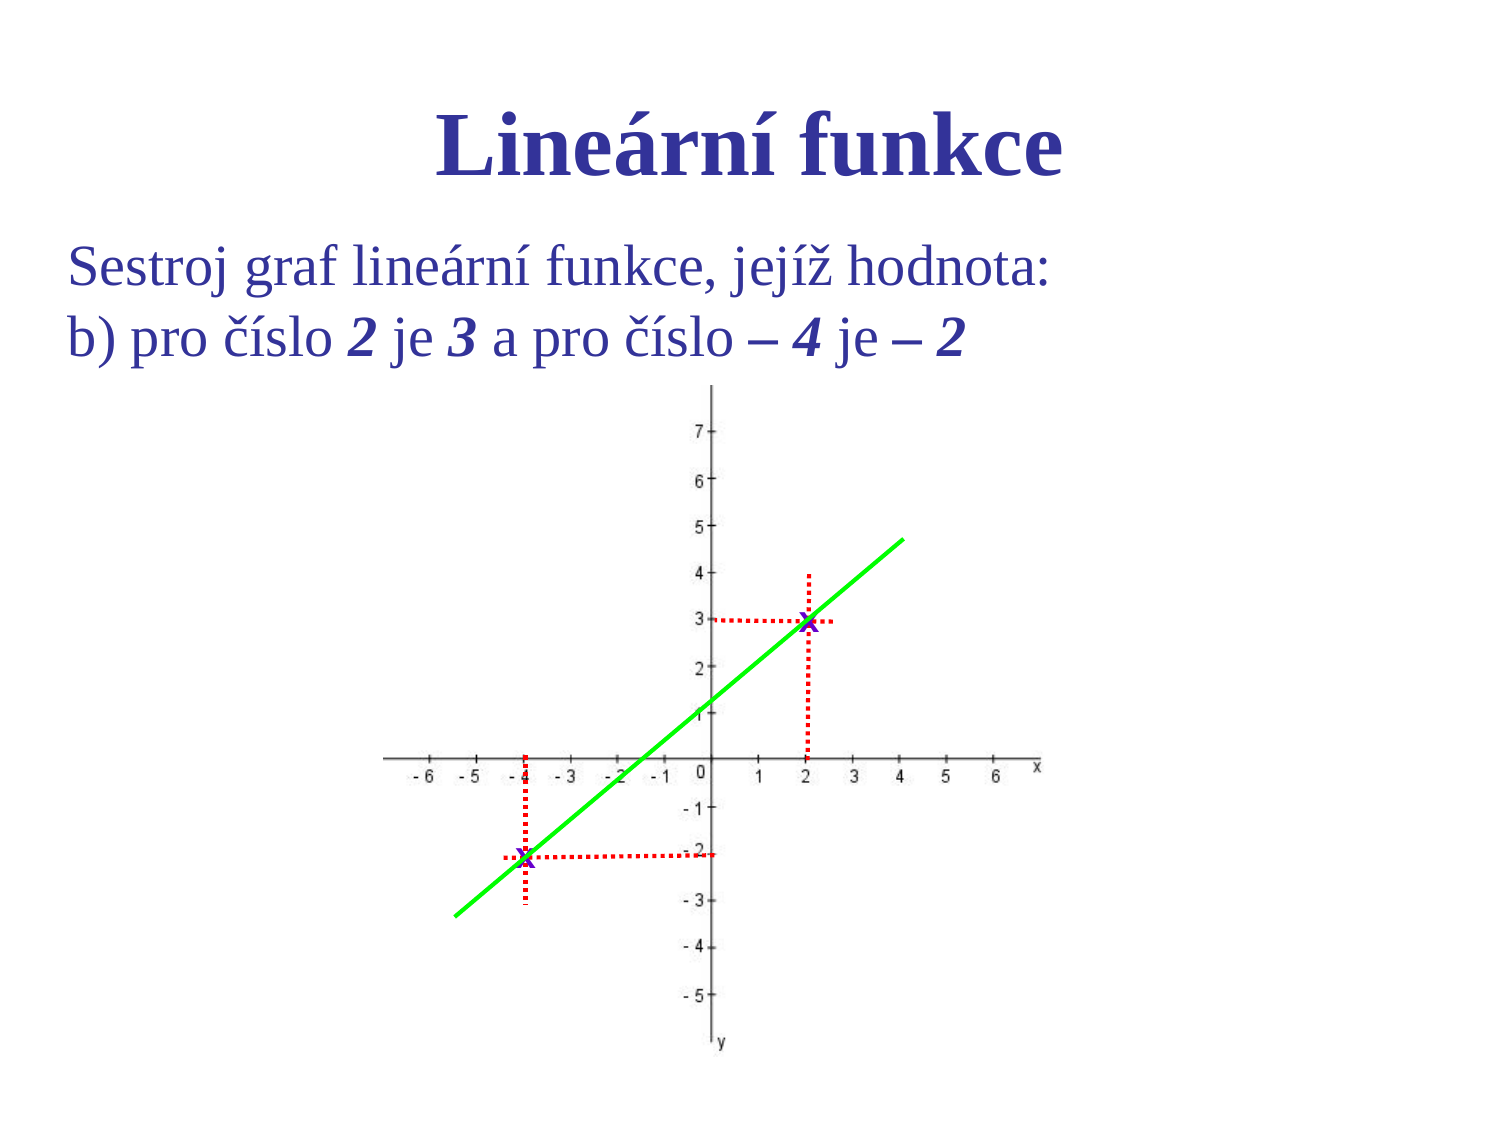

Lineární funkce
Sestroj graf lineární funkce, jejíž hodnota:
b) pro číslo 2 je 3 a pro číslo – 4 je – 2
x
x